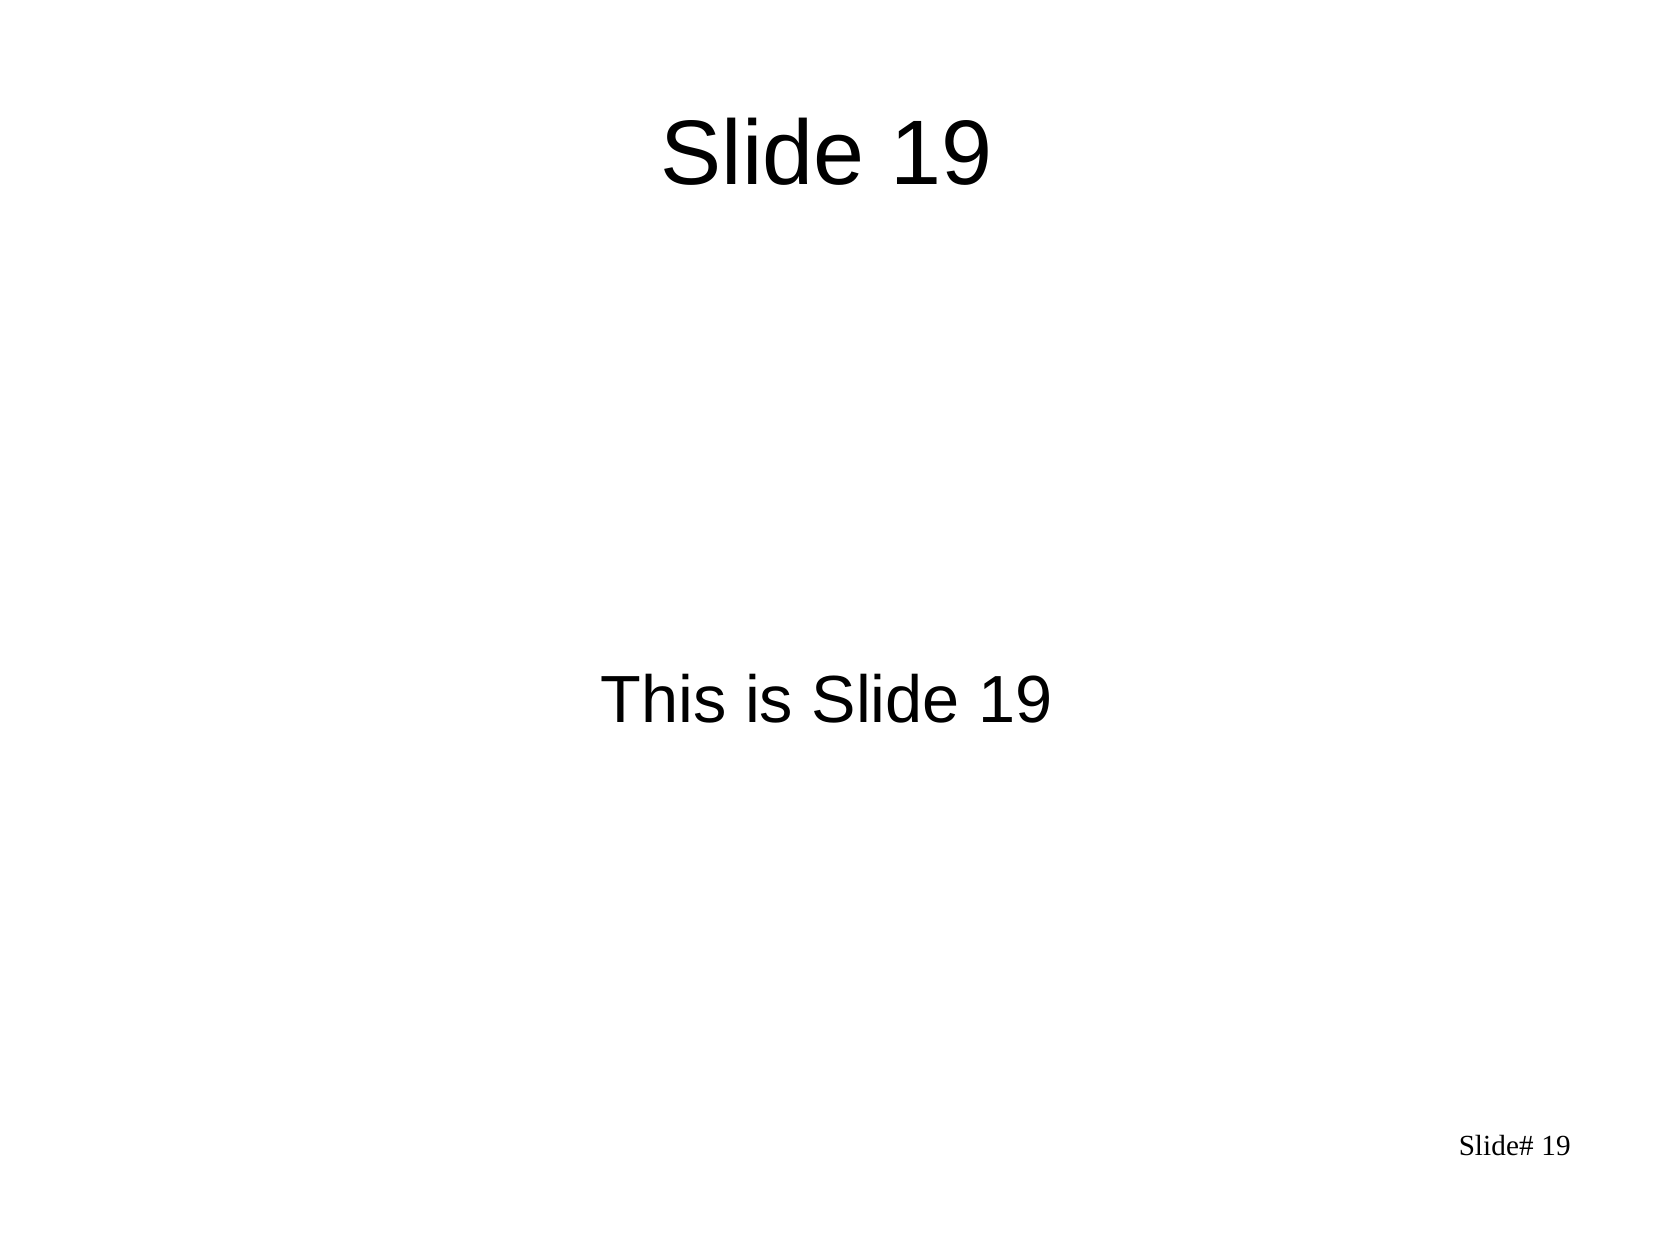

# Slide 19
This is Slide 19
19